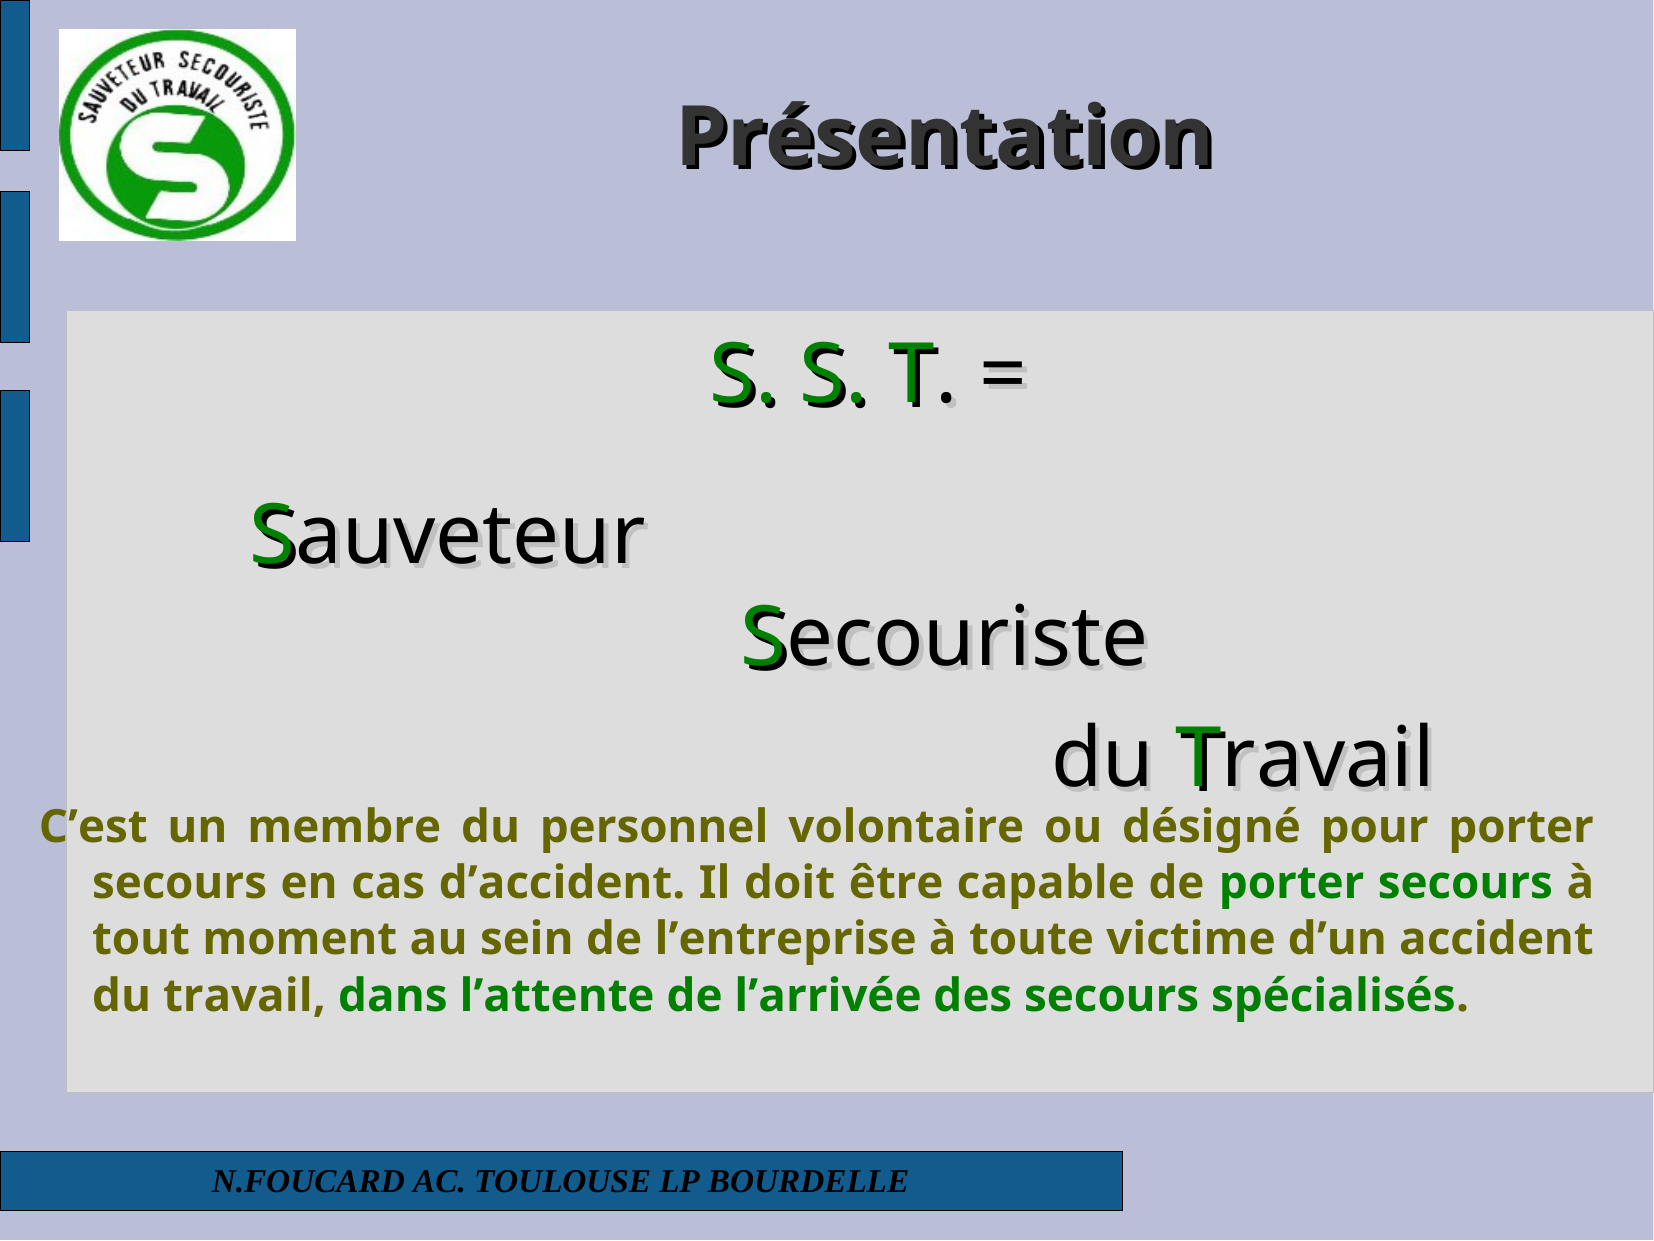

# Présentation
S. S. T. =
Sauveteur
Secouriste
du Travail
C’est un membre du personnel volontaire ou désigné pour porter secours en cas d’accident. Il doit être capable de porter secours à tout moment au sein de l’entreprise à toute victime d’un accident du travail, dans l’attente de l’arrivée des secours spécialisés.